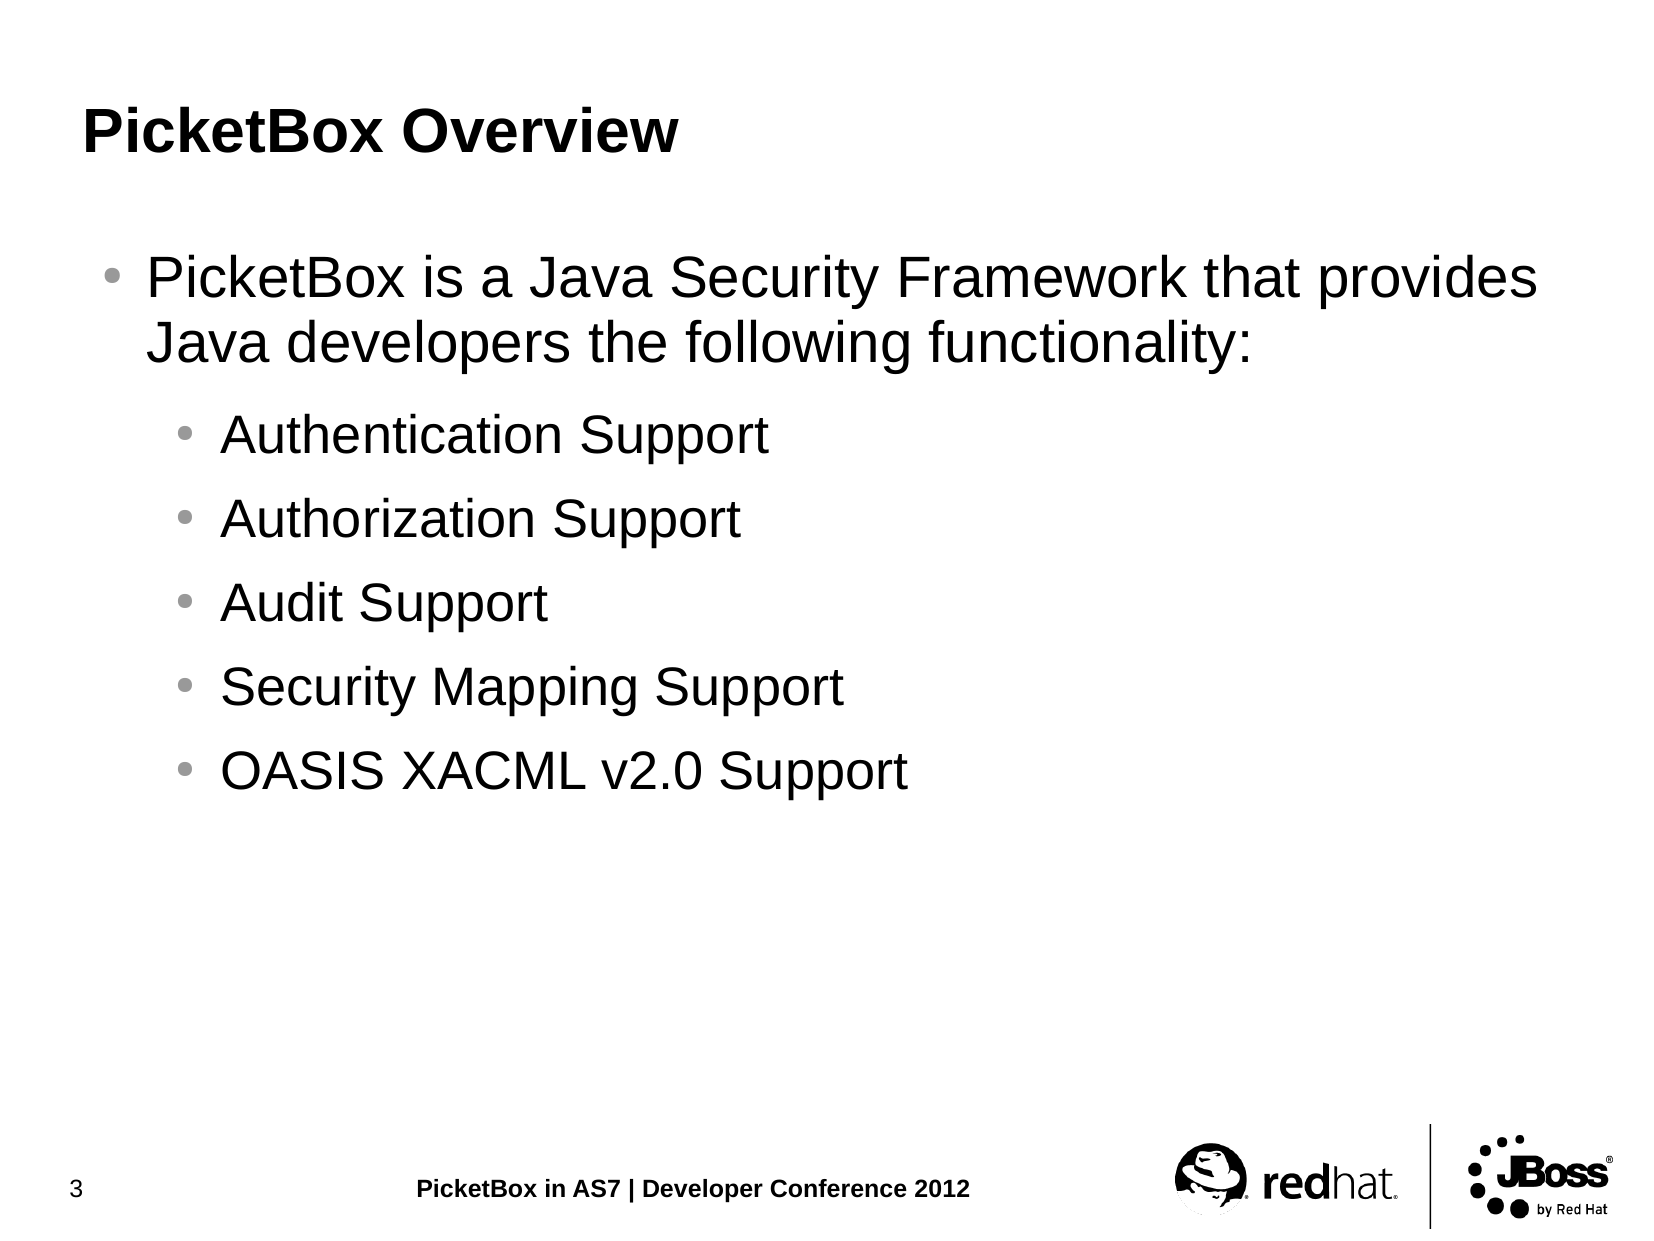

# PicketBox Overview
PicketBox is a Java Security Framework that provides Java developers the following functionality:
Authentication Support
Authorization Support
Audit Support
Security Mapping Support
OASIS XACML v2.0 Support